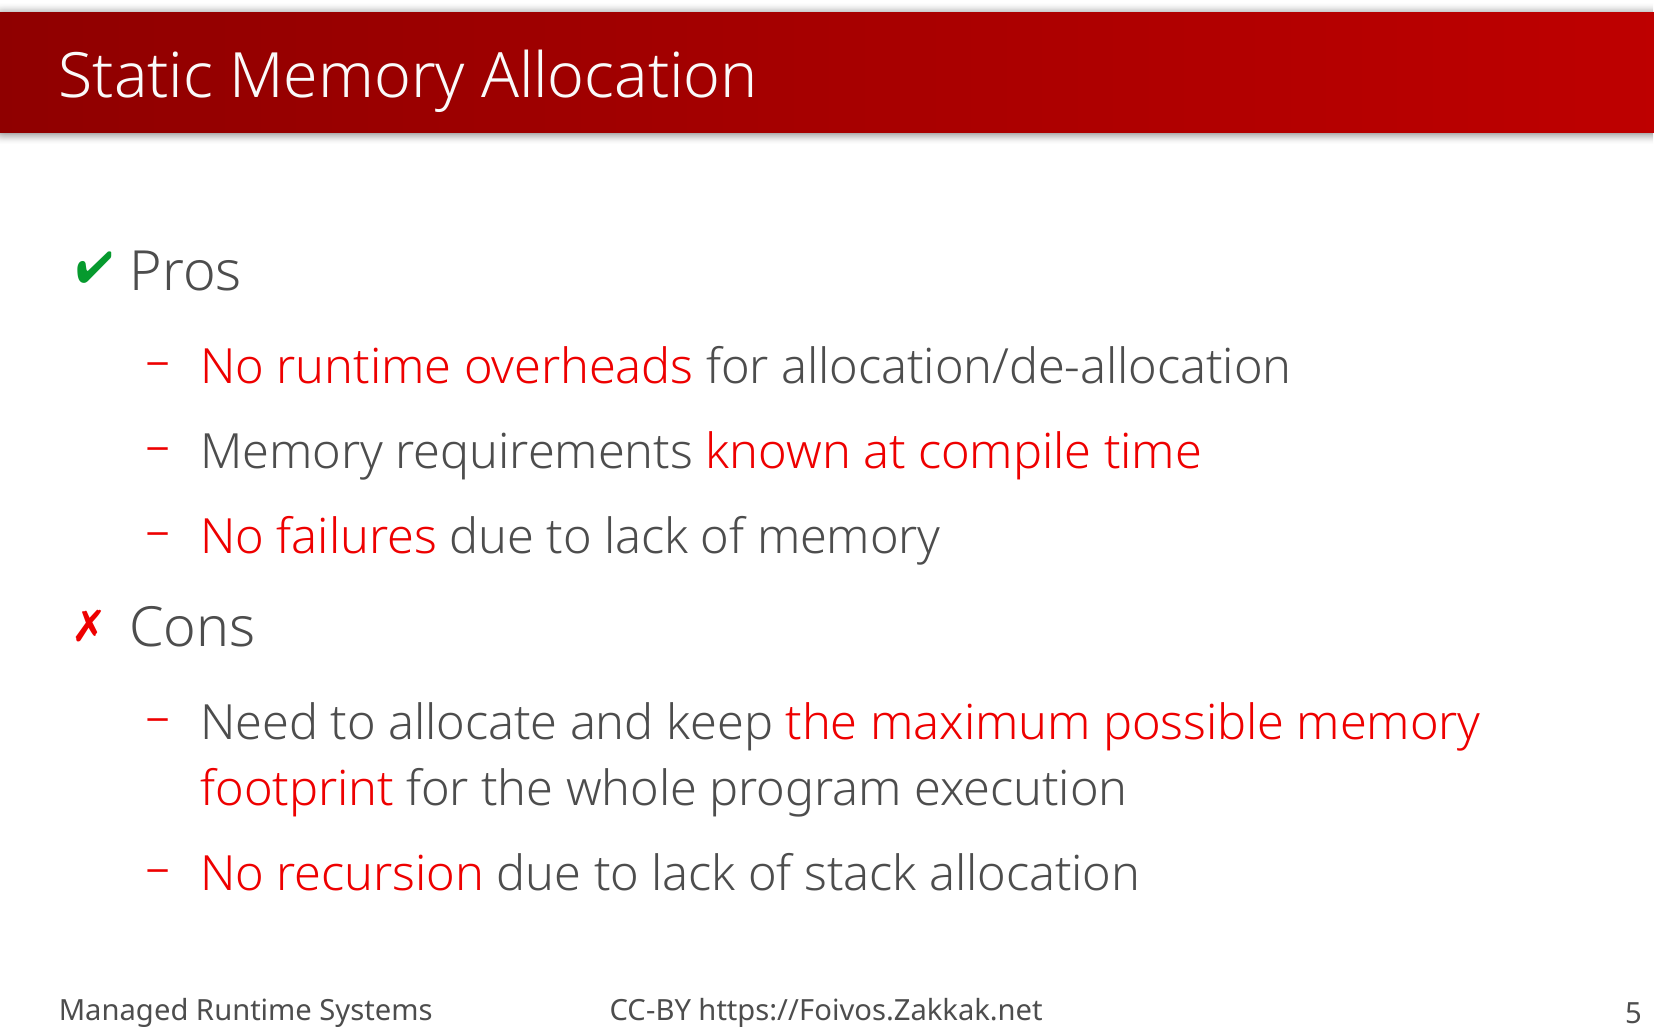

# Static Memory Allocation
Pros
No runtime overheads for allocation/de-allocation
Memory requirements known at compile time
No failures due to lack of memory
Cons
Need to allocate and keep the maximum possible memory footprint for the whole program execution
No recursion due to lack of stack allocation
Managed Runtime Systems
CC-BY https://Foivos.Zakkak.net
5